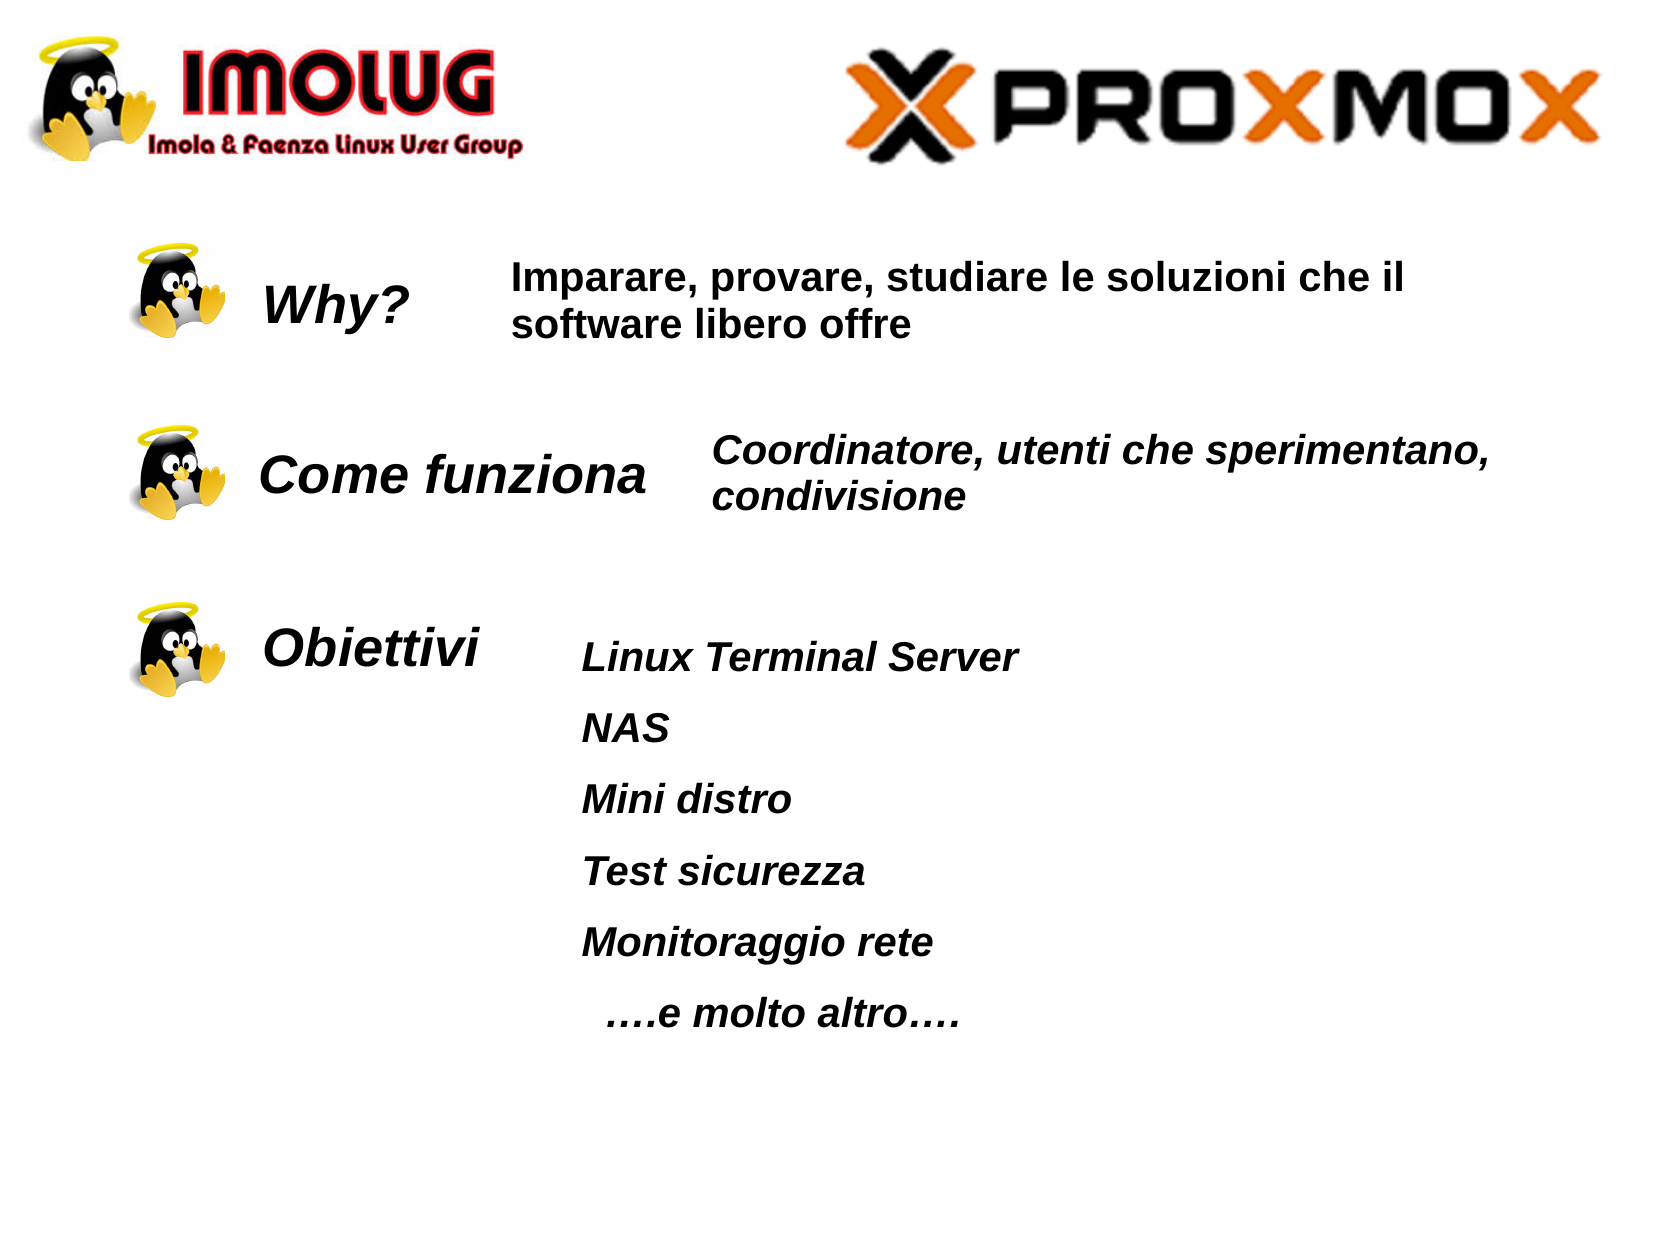

Imparare, provare, studiare le soluzioni che il software libero offre
Why?
Coordinatore, utenti che sperimentano, condivisione
Come funziona
Obiettivi
Linux Terminal Server
NAS
Mini distro
Test sicurezza
Monitoraggio rete
 ….e molto altro….